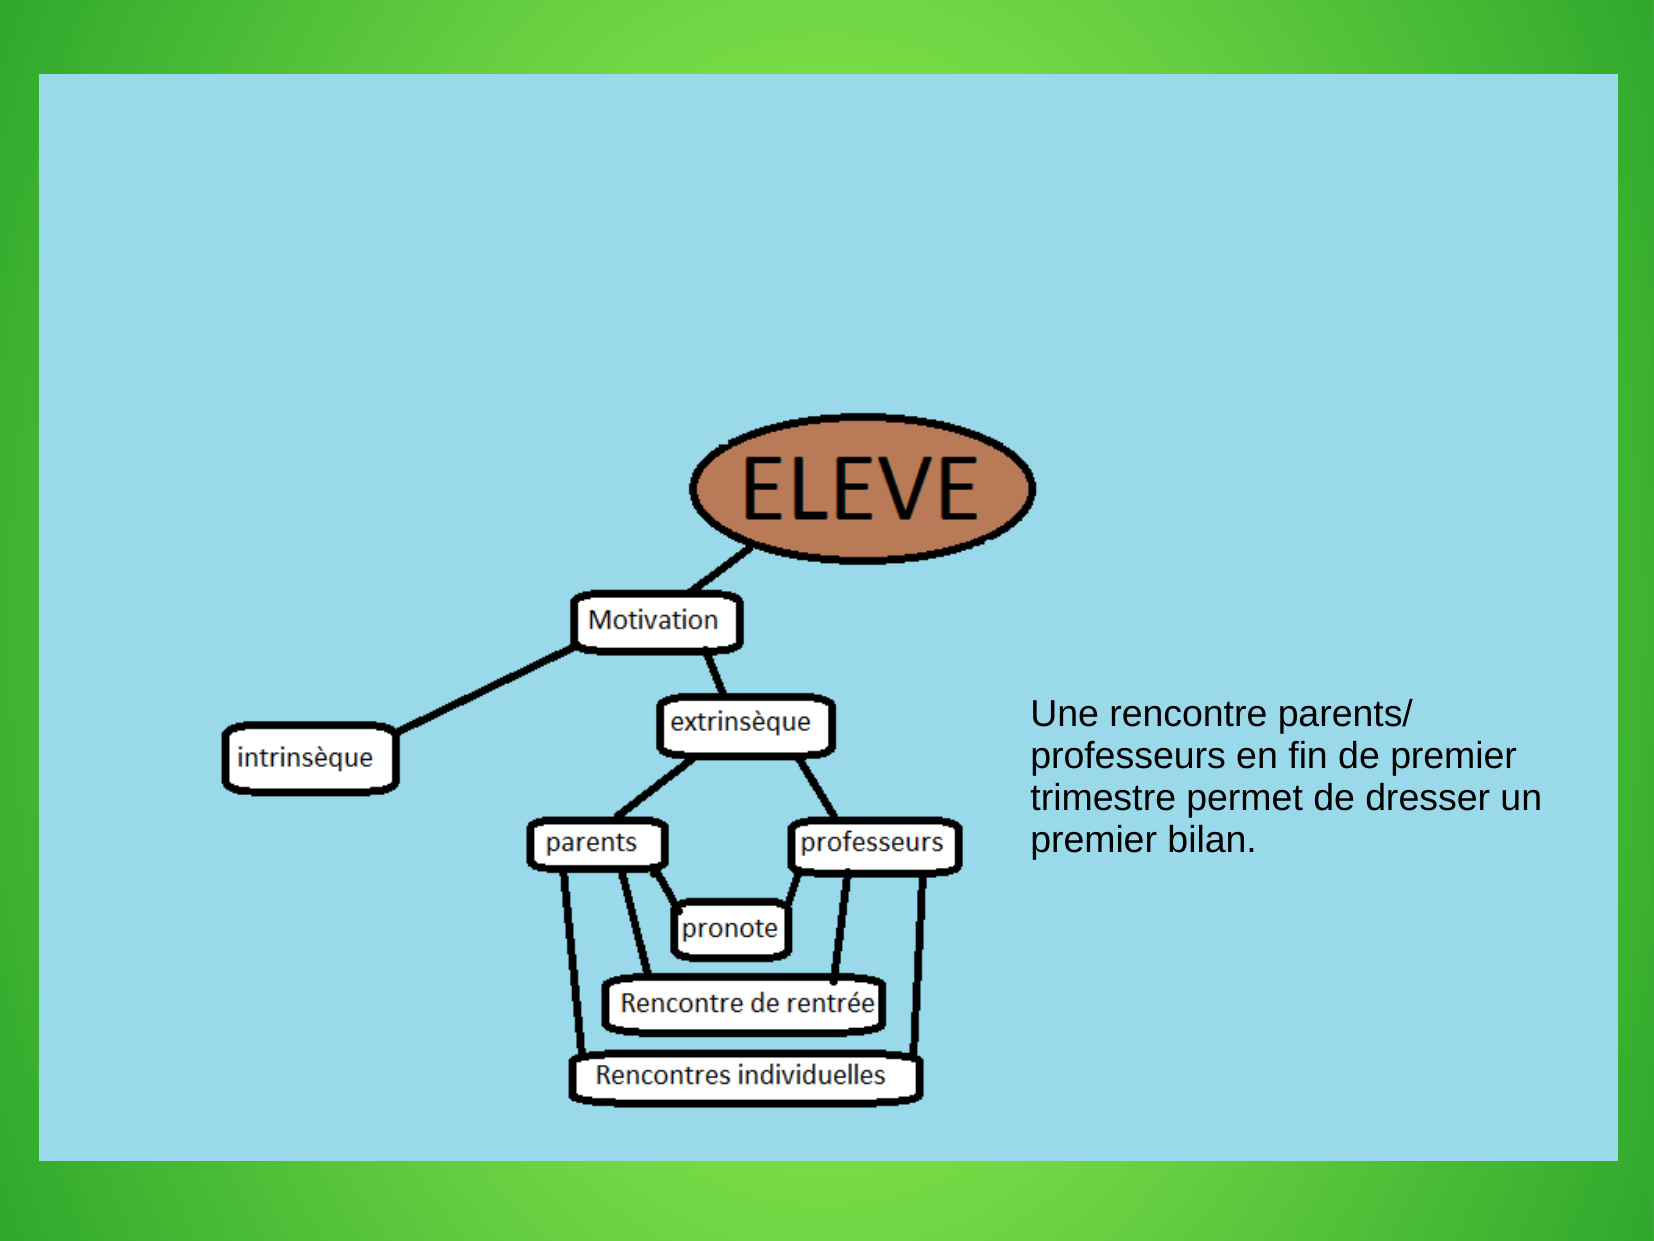

Une rencontre parents/ professeurs en fin de premier trimestre permet de dresser un premier bilan.